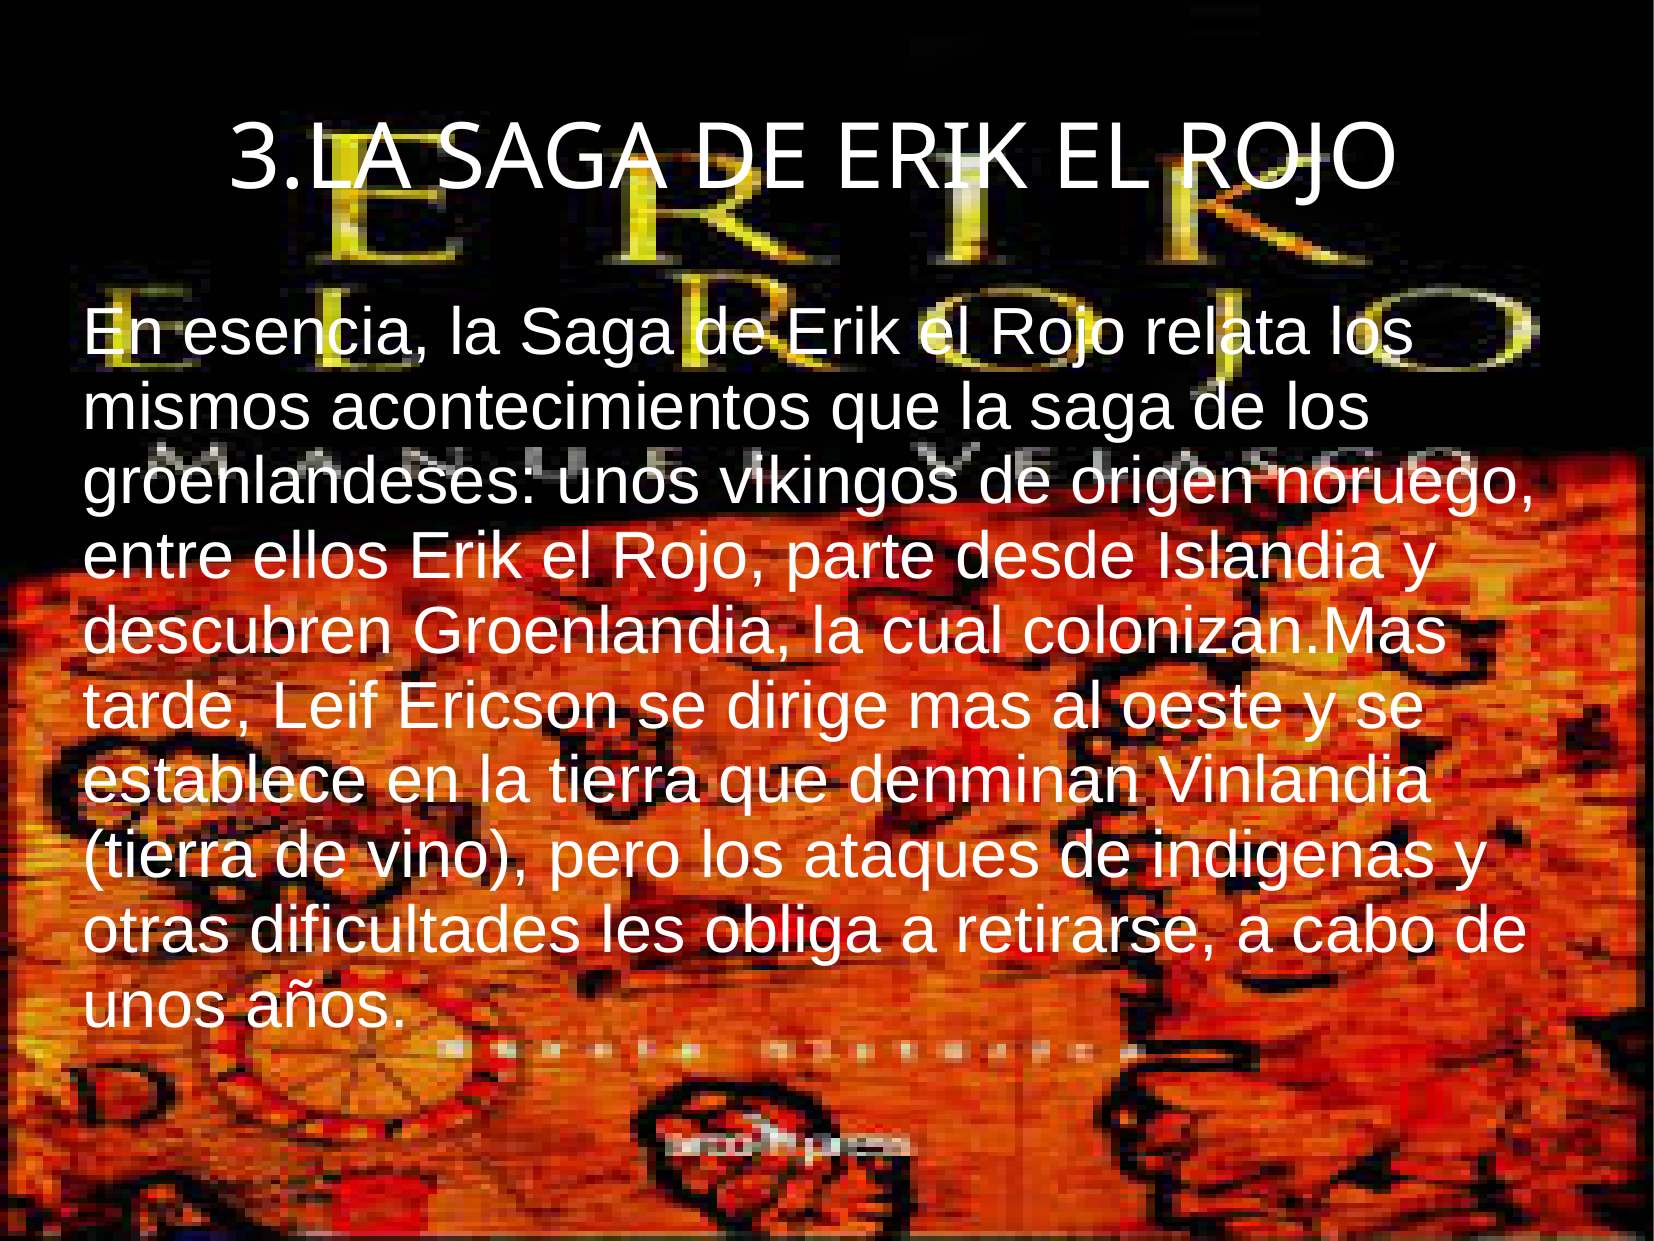

# 3.LA SAGA DE ERIK EL ROJO
En esencia, la Saga de Erik el Rojo relata los mismos acontecimientos que la saga de los groenlandeses: unos vikingos de origen noruego, entre ellos Erik el Rojo, parte desde Islandia y descubren Groenlandia, la cual colonizan.Mas tarde, Leif Ericson se dirige mas al oeste y se establece en la tierra que denminan Vinlandia (tierra de vino), pero los ataques de indigenas y otras dificultades les obliga a retirarse, a cabo de unos años.